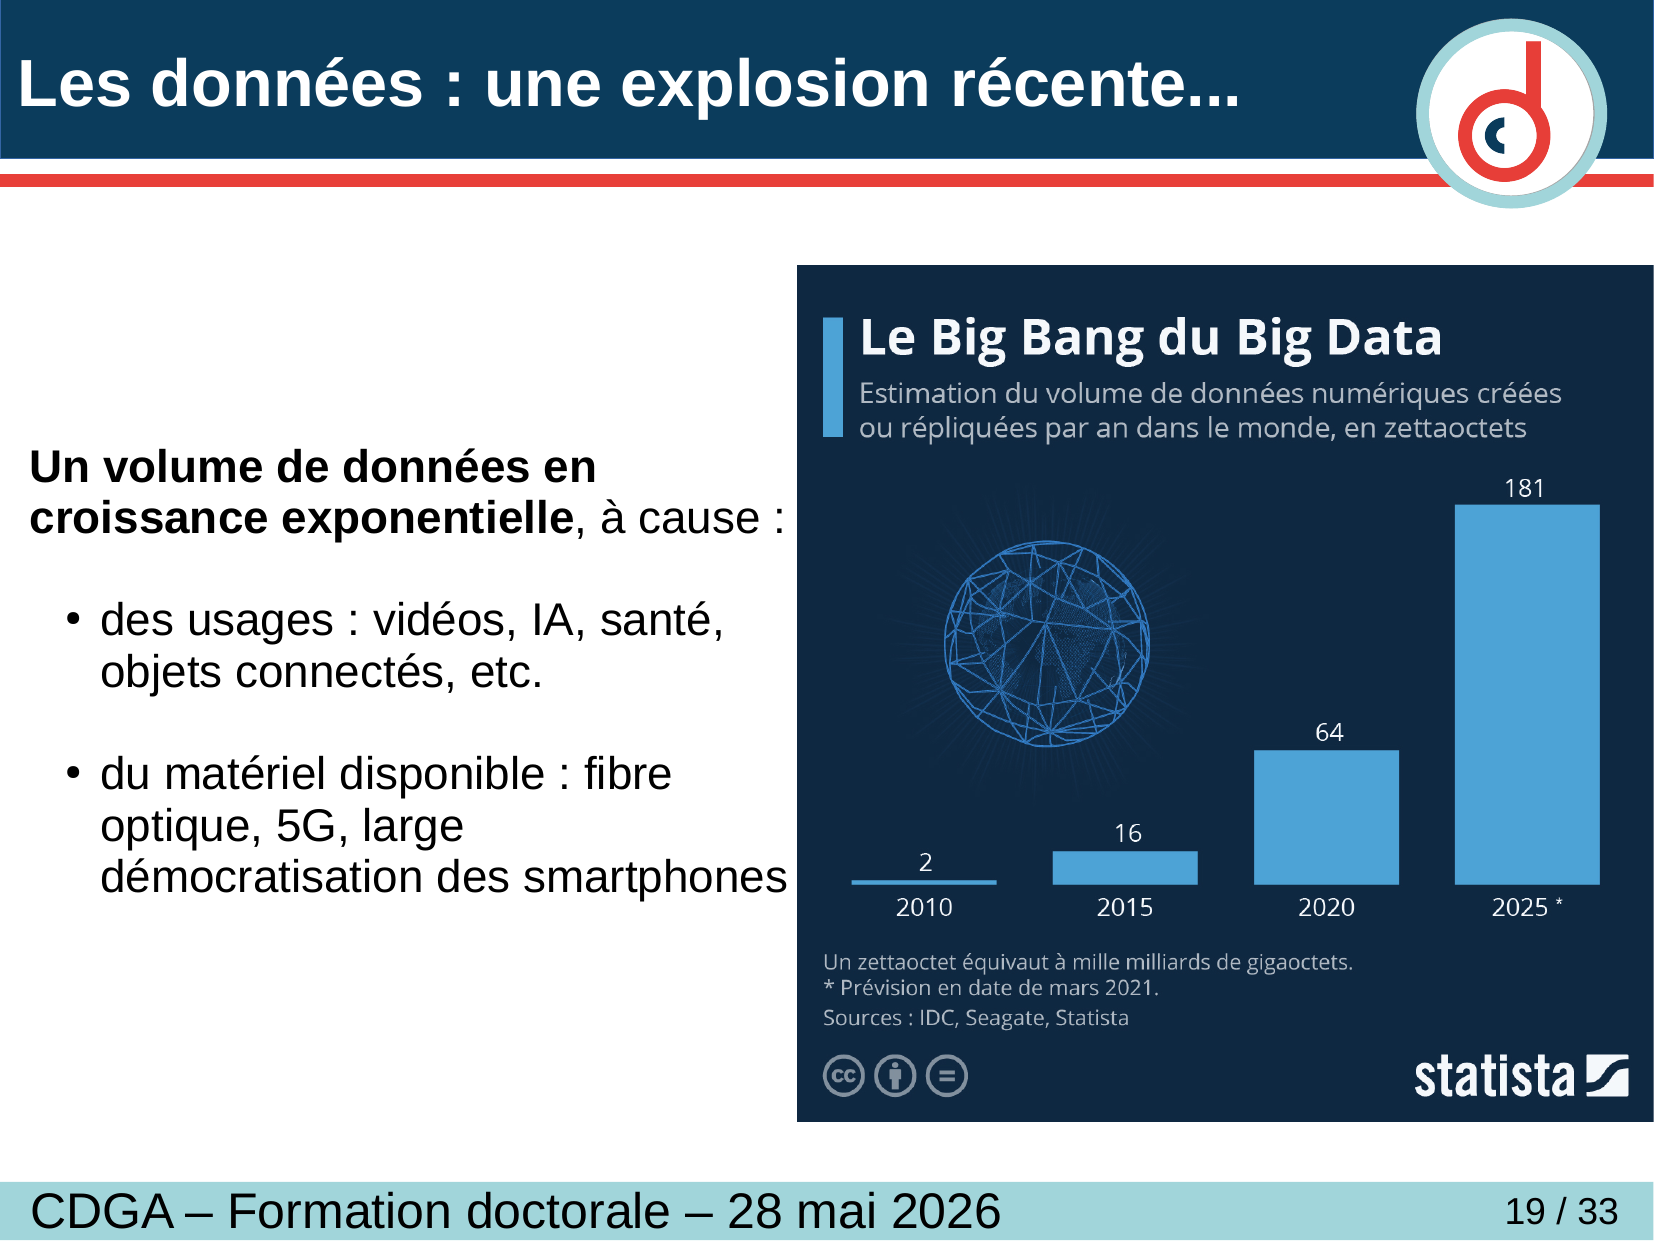

# Les données : une explosion récente...
Un volume de données en croissance exponentielle, à cause :
des usages : vidéos, IA, santé, objets connectés, etc.
du matériel disponible : fibre optique, 5G, large démocratisation des smartphones